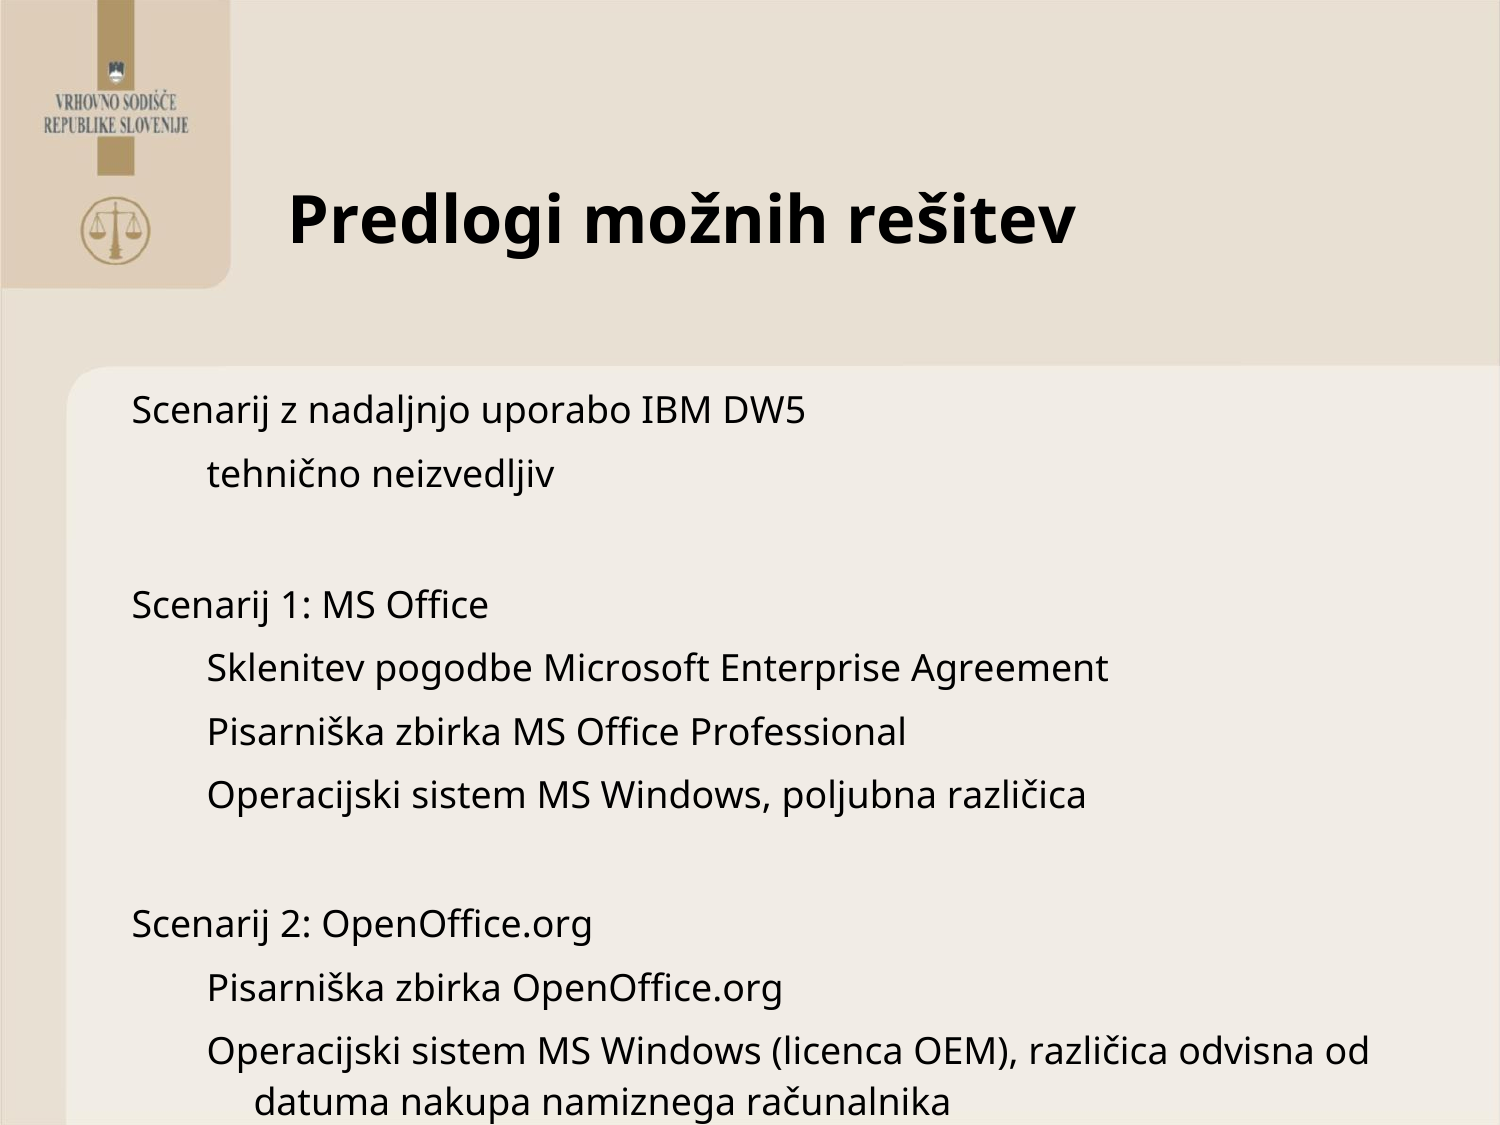

# Predlogi možnih rešitev
Scenarij z nadaljnjo uporabo IBM DW5
tehnično neizvedljiv
Scenarij 1: MS Office
Sklenitev pogodbe Microsoft Enterprise Agreement
Pisarniška zbirka MS Office Professional
Operacijski sistem MS Windows, poljubna različica
Scenarij 2: OpenOffice.org
Pisarniška zbirka OpenOffice.org
Operacijski sistem MS Windows (licenca OEM), različica odvisna od datuma nakupa namiznega računalnika